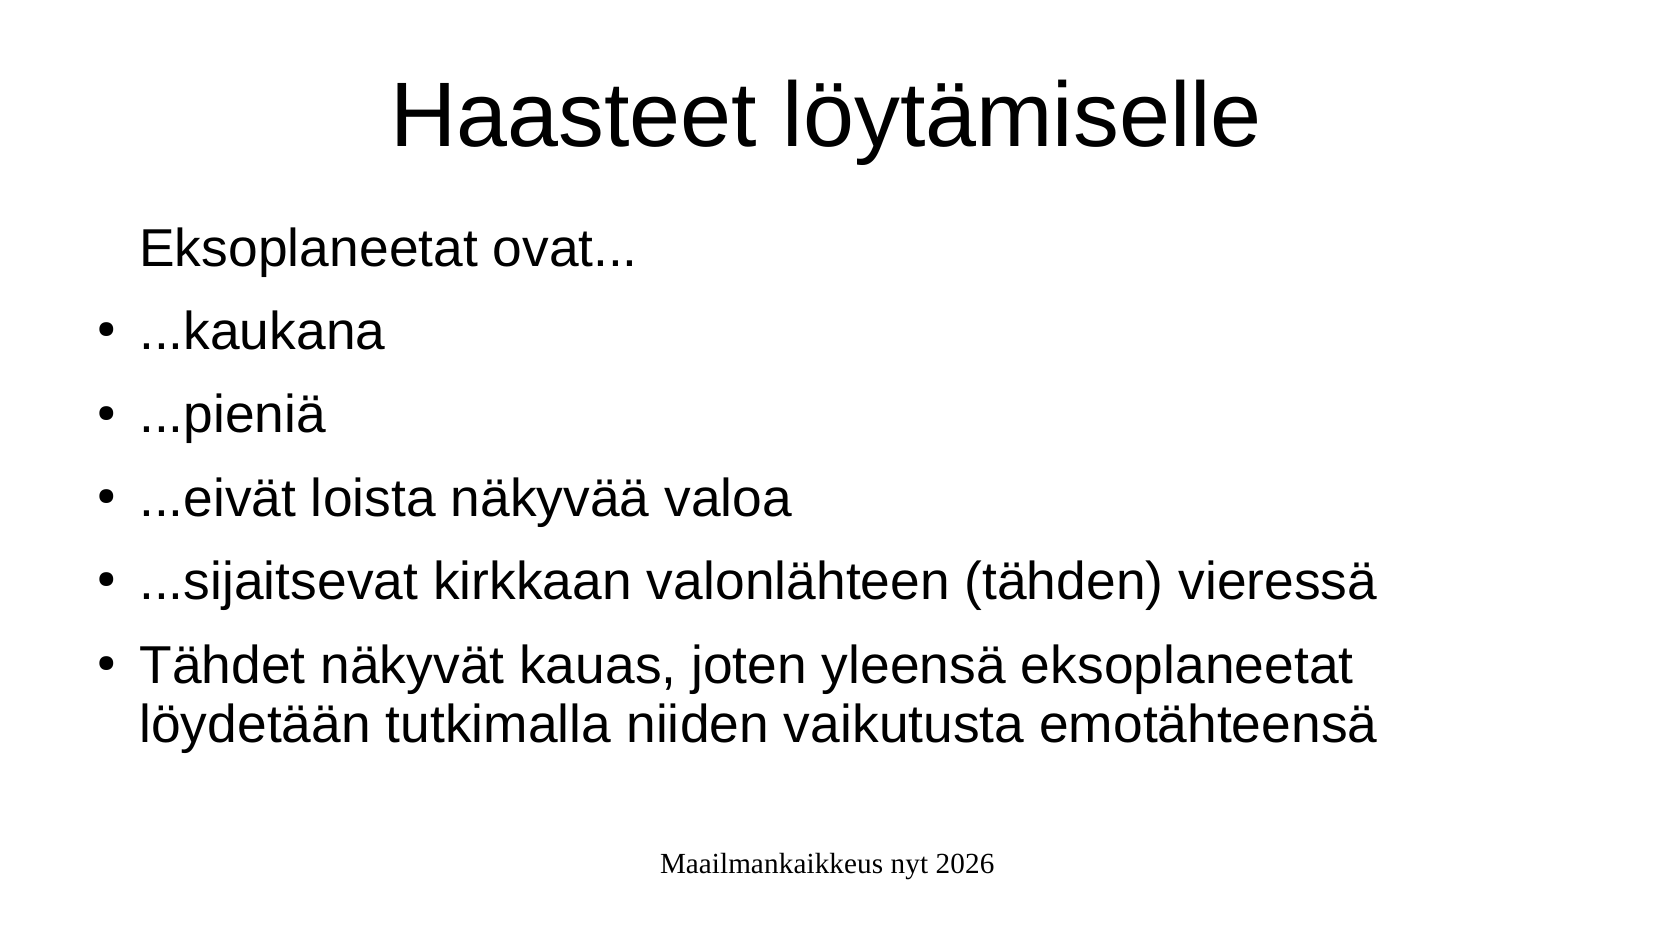

# Haasteet löytämiselle
Eksoplaneetat ovat...
...kaukana
...pieniä
...eivät loista näkyvää valoa
...sijaitsevat kirkkaan valonlähteen (tähden) vieressä
Tähdet näkyvät kauas, joten yleensä eksoplaneetat löydetään tutkimalla niiden vaikutusta emotähteensä